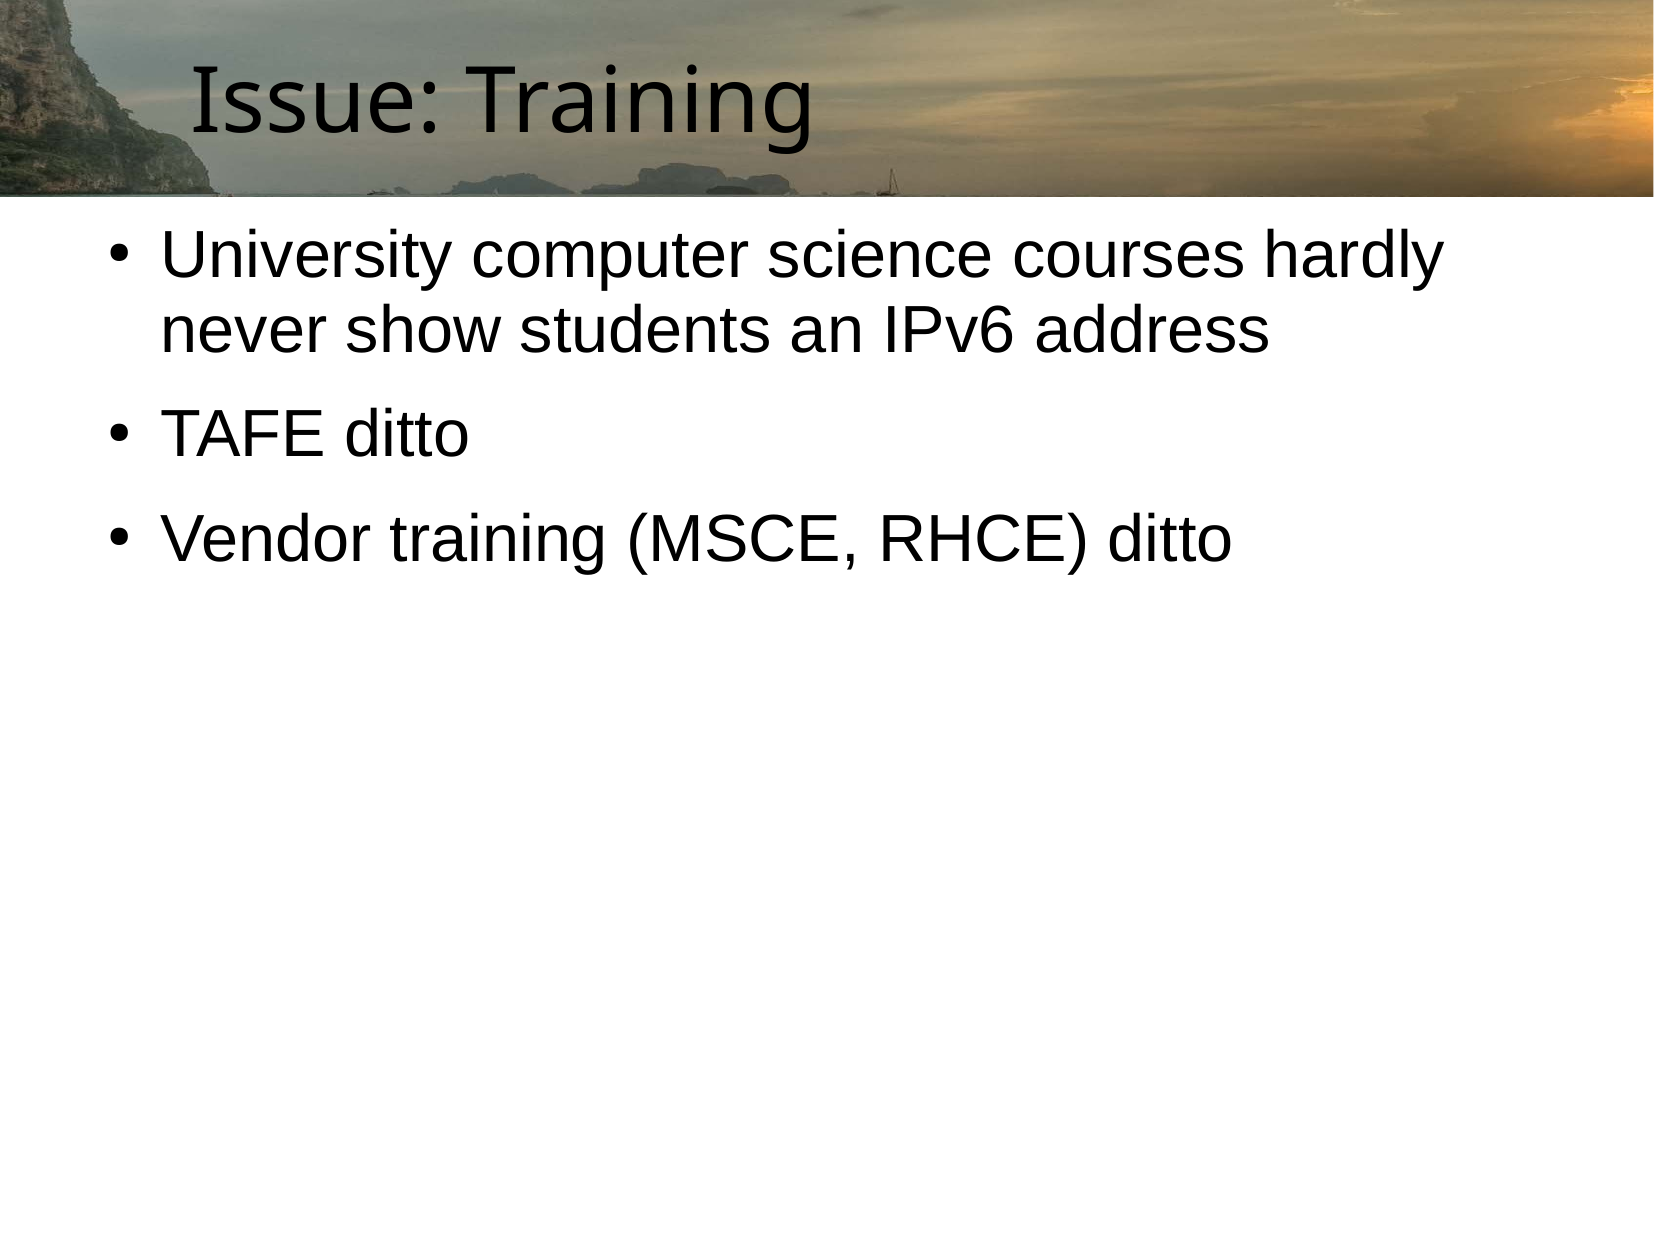

# Issue: Training
University computer science courses hardly never show students an IPv6 address
TAFE ditto
Vendor training (MSCE, RHCE) ditto